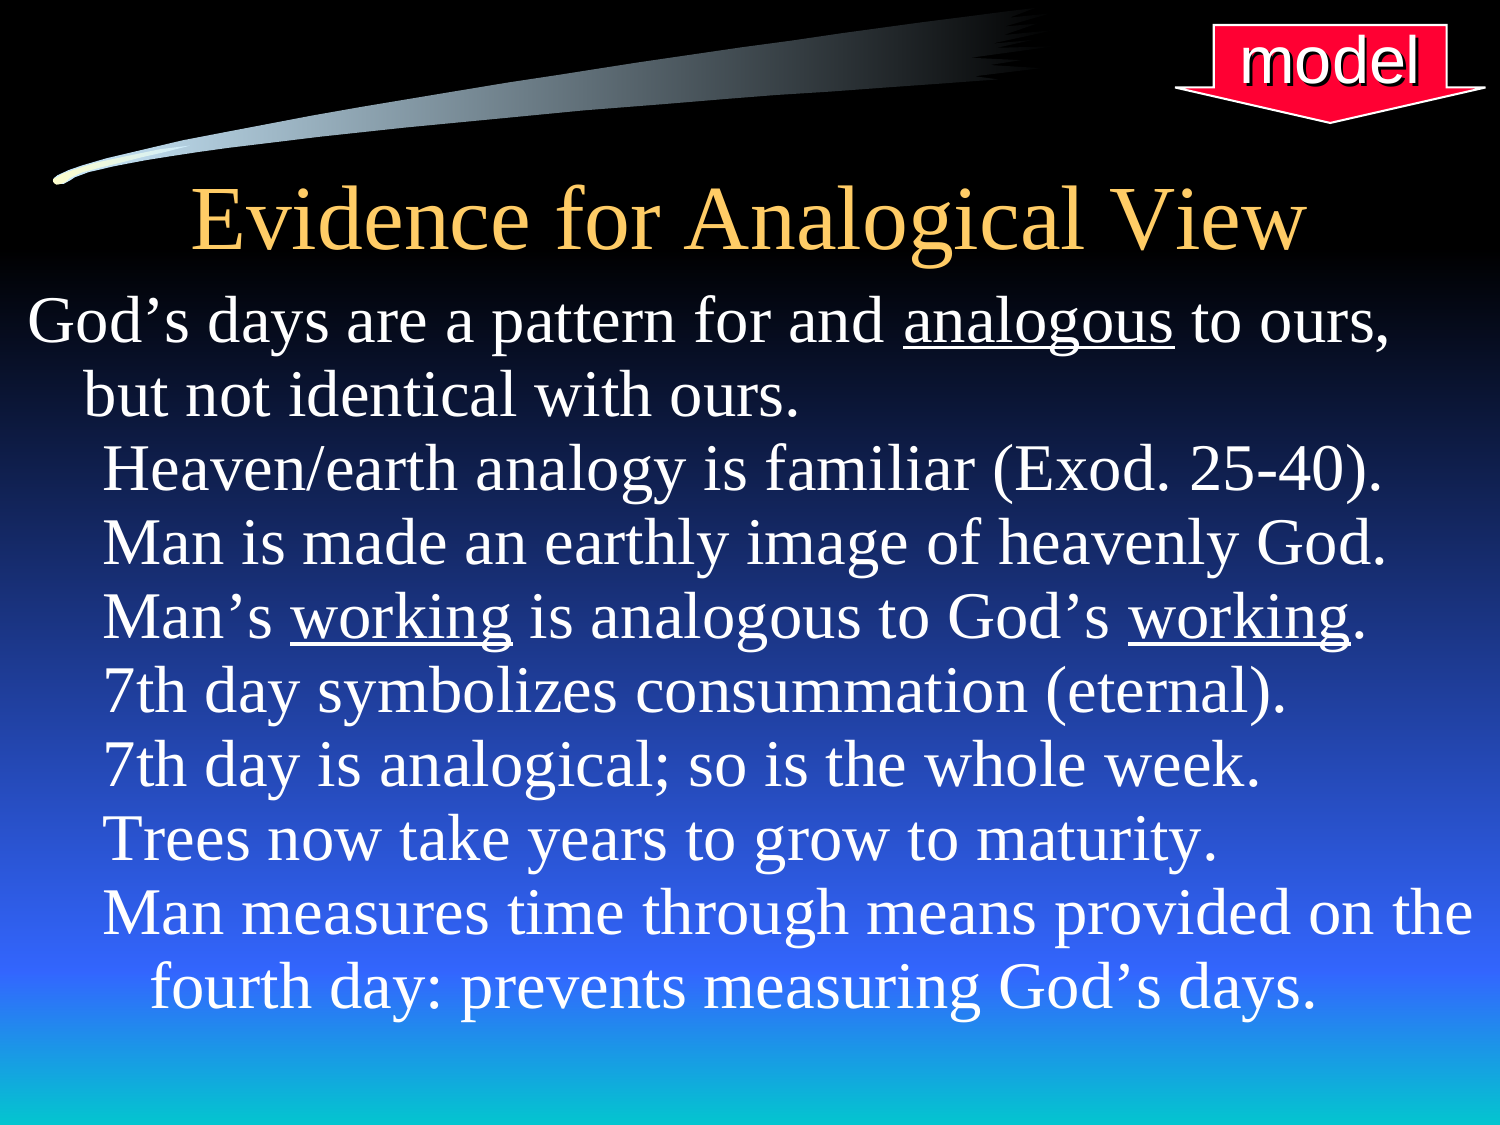

model
# Evidence for Analogical View
God’s days are a pattern for and analogous to ours, but not identical with ours.
Heaven/earth analogy is familiar (Exod. 25-40).
Man is made an earthly image of heavenly God.
Man’s working is analogous to God’s working.
7th day symbolizes consummation (eternal).
7th day is analogical; so is the whole week.
Trees now take years to grow to maturity.
Man measures time through means provided on the fourth day: prevents measuring God’s days.